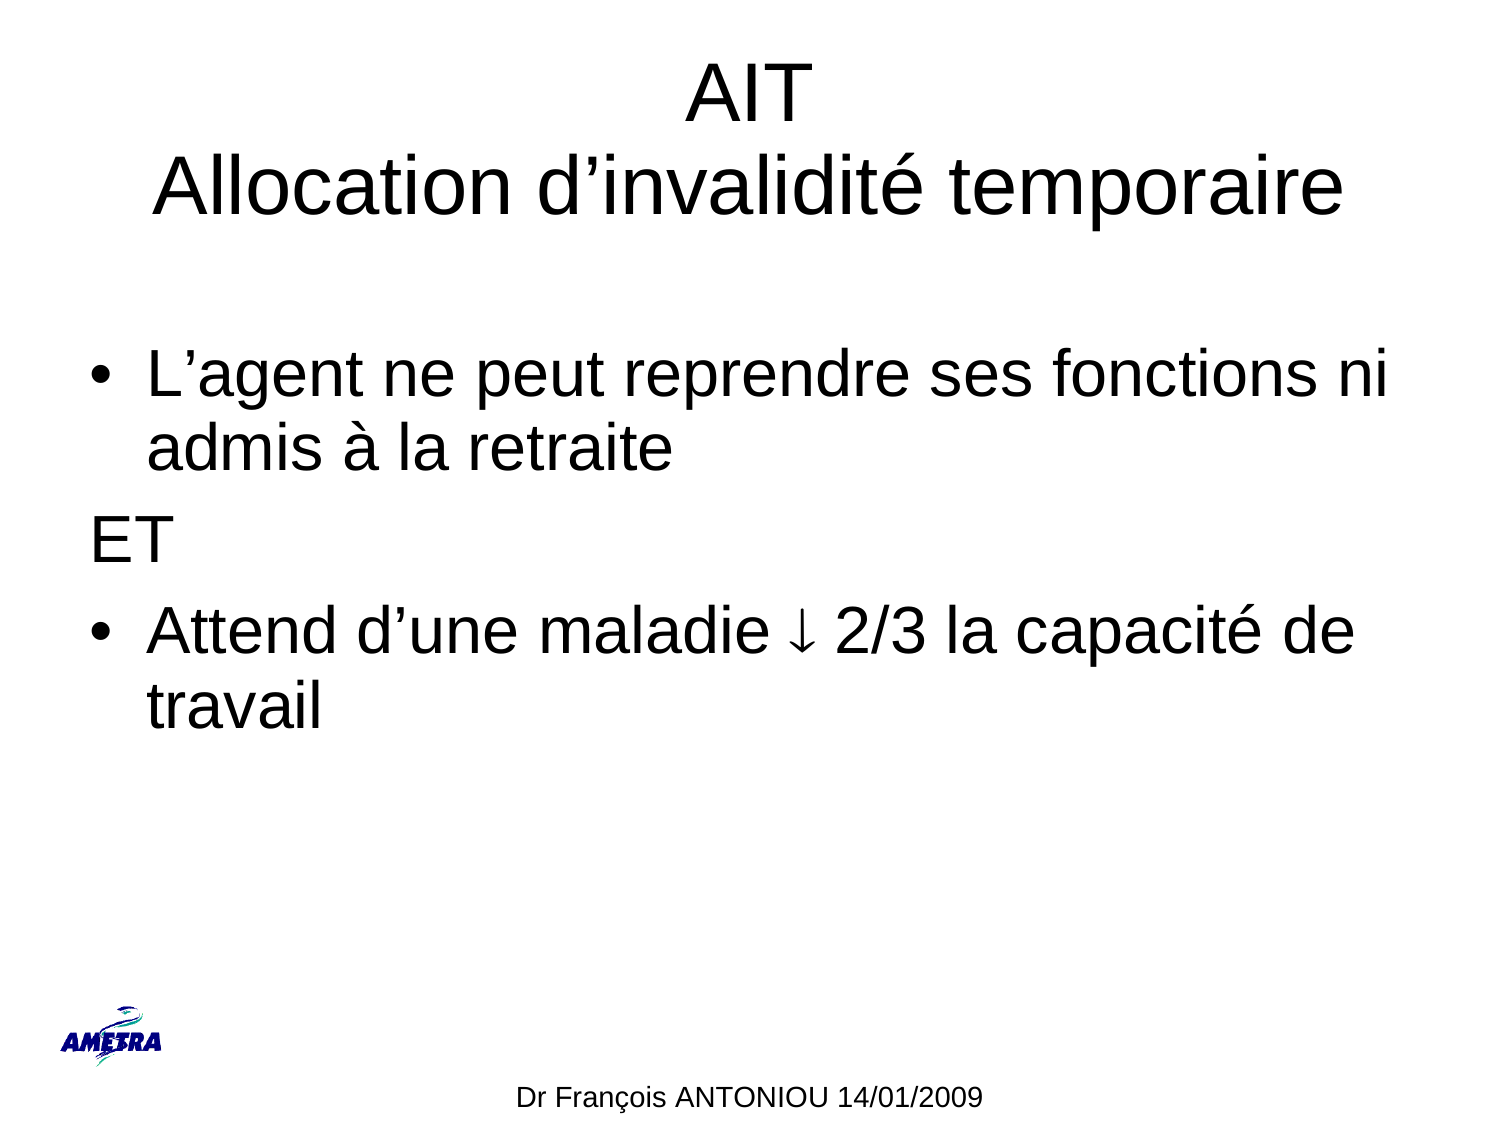

# AIT Allocation d’invalidité temporaire
L’agent ne peut reprendre ses fonctions ni admis à la retraite
ET
Attend d’une maladie  2/3 la capacité de travail
Dr François ANTONIOU 14/01/2009